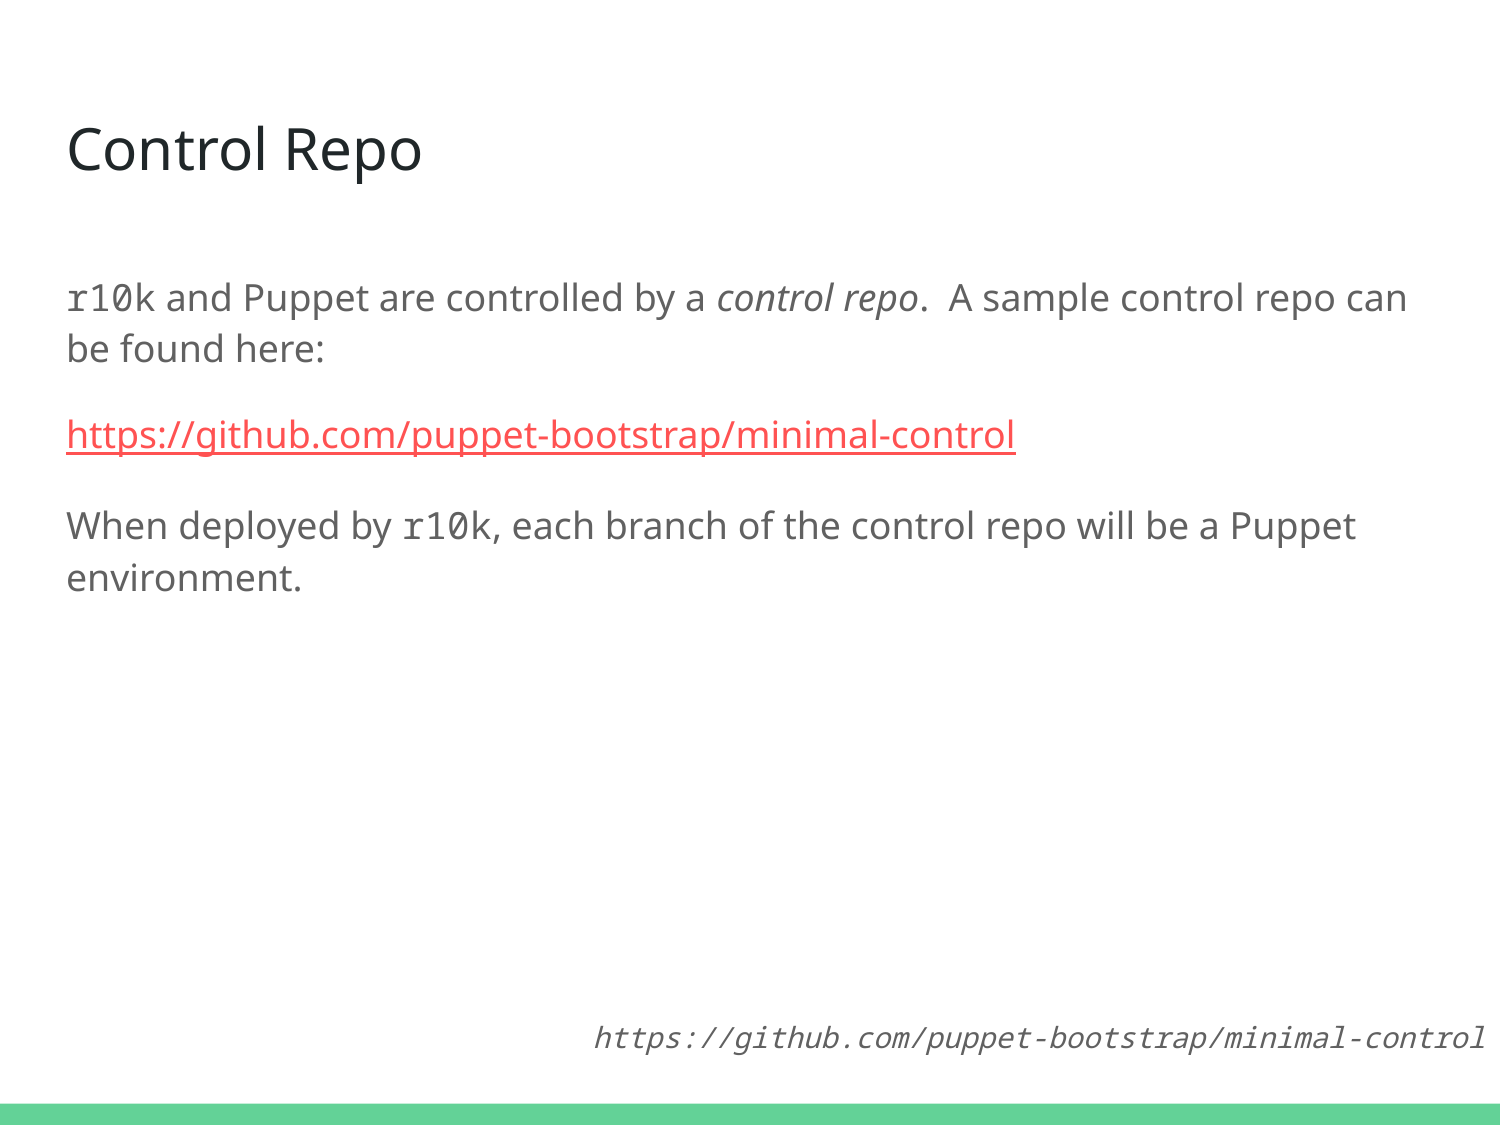

# Control Repo
r10k and Puppet are controlled by a control repo. A sample control repo can be found here:
https://github.com/puppet-bootstrap/minimal-control
When deployed by r10k, each branch of the control repo will be a Puppet environment.
https://github.com/puppet-bootstrap/minimal-control